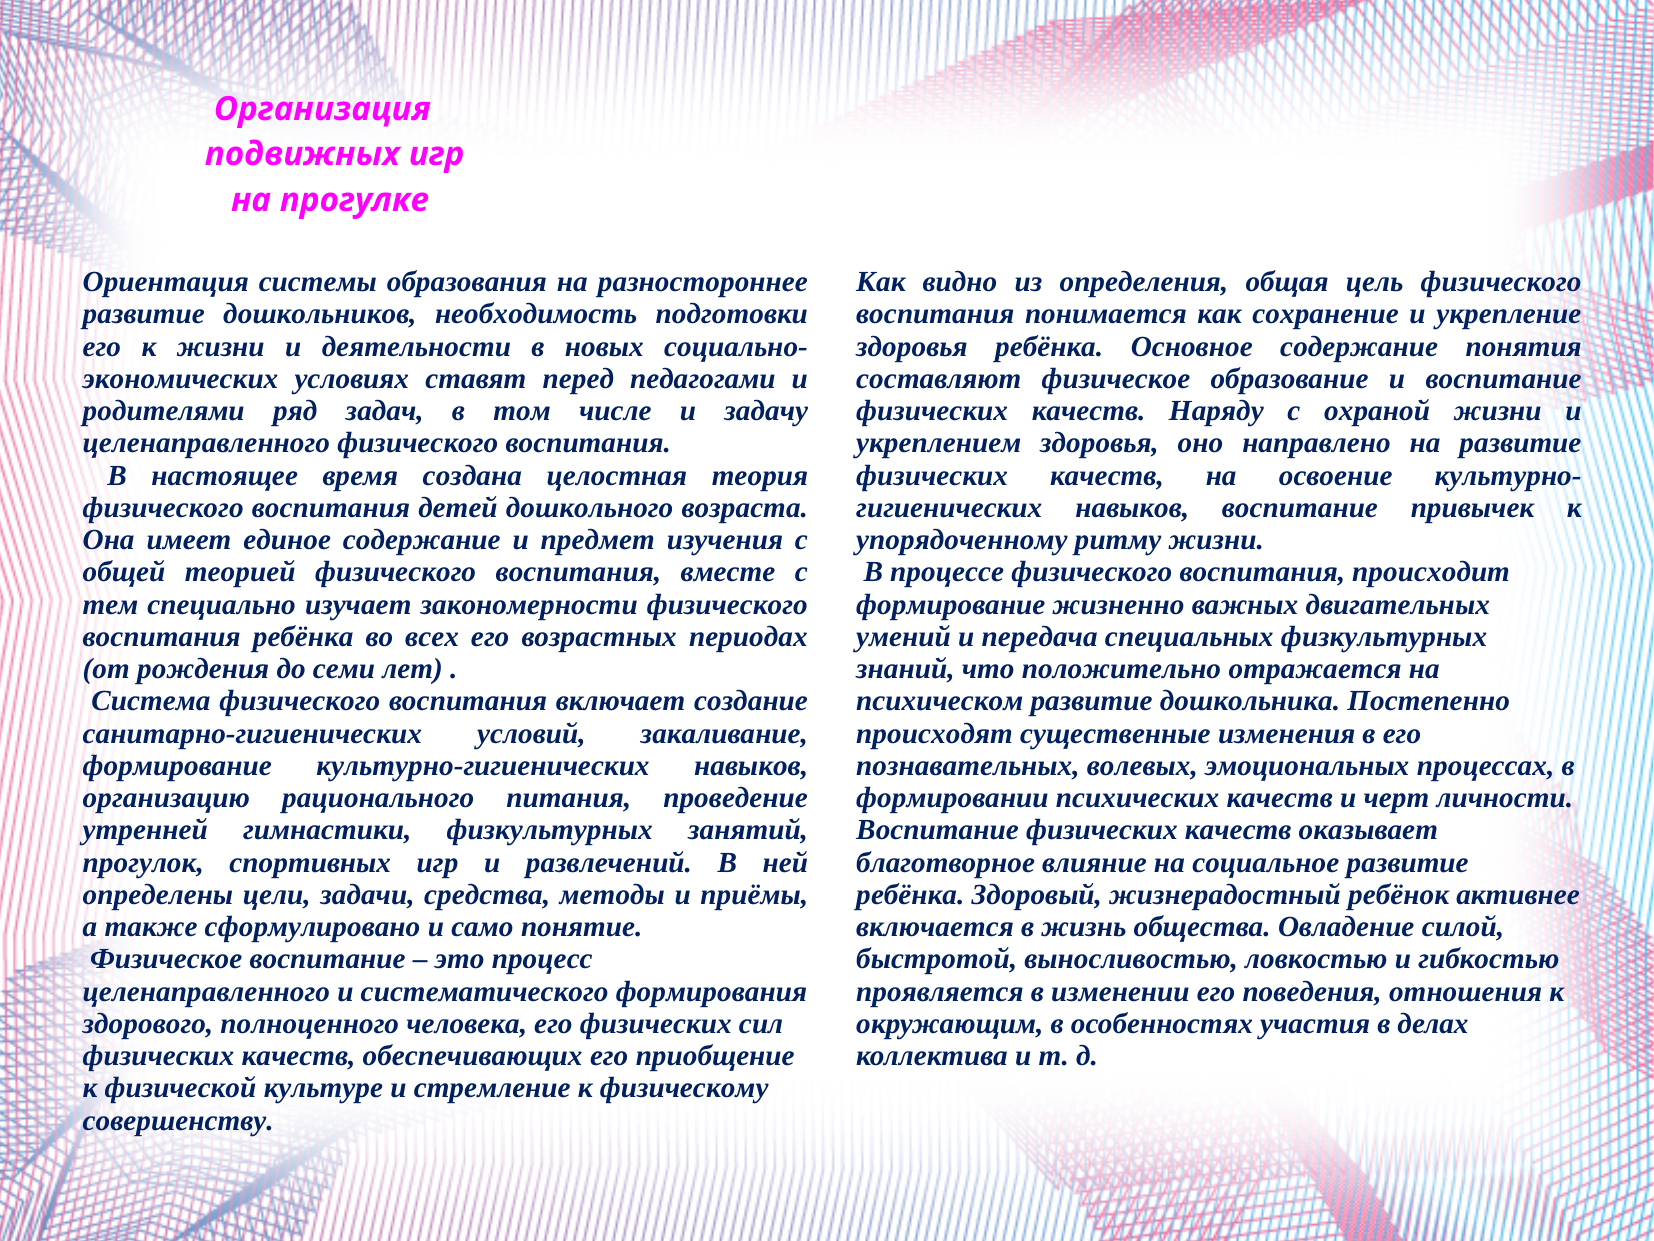

# Организация подвижных игр на прогулке
Ориентация системы образования на разностороннее развитие дошкольников, необходимость подготовки его к жизни и деятельности в новых социально-экономических условиях ставят перед педагогами и родителями ряд задач, в том числе и задачу целенаправленного физического воспитания.
 В настоящее время создана целостная теория физического воспитания детей дошкольного возраста. Она имеет единое содержание и предмет изучения с общей теорией физического воспитания, вместе с тем специально изучает закономерности физического воспитания ребёнка во всех его возрастных периодах (от рождения до семи лет) .
 Система физического воспитания включает создание санитарно-гигиенических условий, закаливание, формирование культурно-гигиенических навыков, организацию рационального питания, проведение утренней гимнастики, физкультурных занятий, прогулок, спортивных игр и развлечений. В ней определены цели, задачи, средства, методы и приёмы, а также сформулировано и само понятие.
 Физическое воспитание – это процесс целенаправленного и систематического формирования здорового, полноценного человека, его физических сил физических качеств, обеспечивающих его приобщение к физической культуре и стремление к физическому совершенству.
Как видно из определения, общая цель физического воспитания понимается как сохранение и укрепление здоровья ребёнка. Основное содержание понятия составляют физическое образование и воспитание физических качеств. Наряду с охраной жизни и укреплением здоровья, оно направлено на развитие физических качеств, на освоение культурно-гигиенических навыков, воспитание привычек к упорядоченному ритму жизни.
 В процессе физического воспитания, происходит формирование жизненно важных двигательных умений и передача специальных физкультурных знаний, что положительно отражается на психическом развитие дошкольника. Постепенно происходят существенные изменения в его познавательных, волевых, эмоциональных процессах, в формировании психических качеств и черт личности. Воспитание физических качеств оказывает благотворное влияние на социальное развитие ребёнка. Здоровый, жизнерадостный ребёнок активнее включается в жизнь общества. Овладение силой, быстротой, выносливостью, ловкостью и гибкостью проявляется в изменении его поведения, отношения к окружающим, в особенностях участия в делах коллектива и т. д.